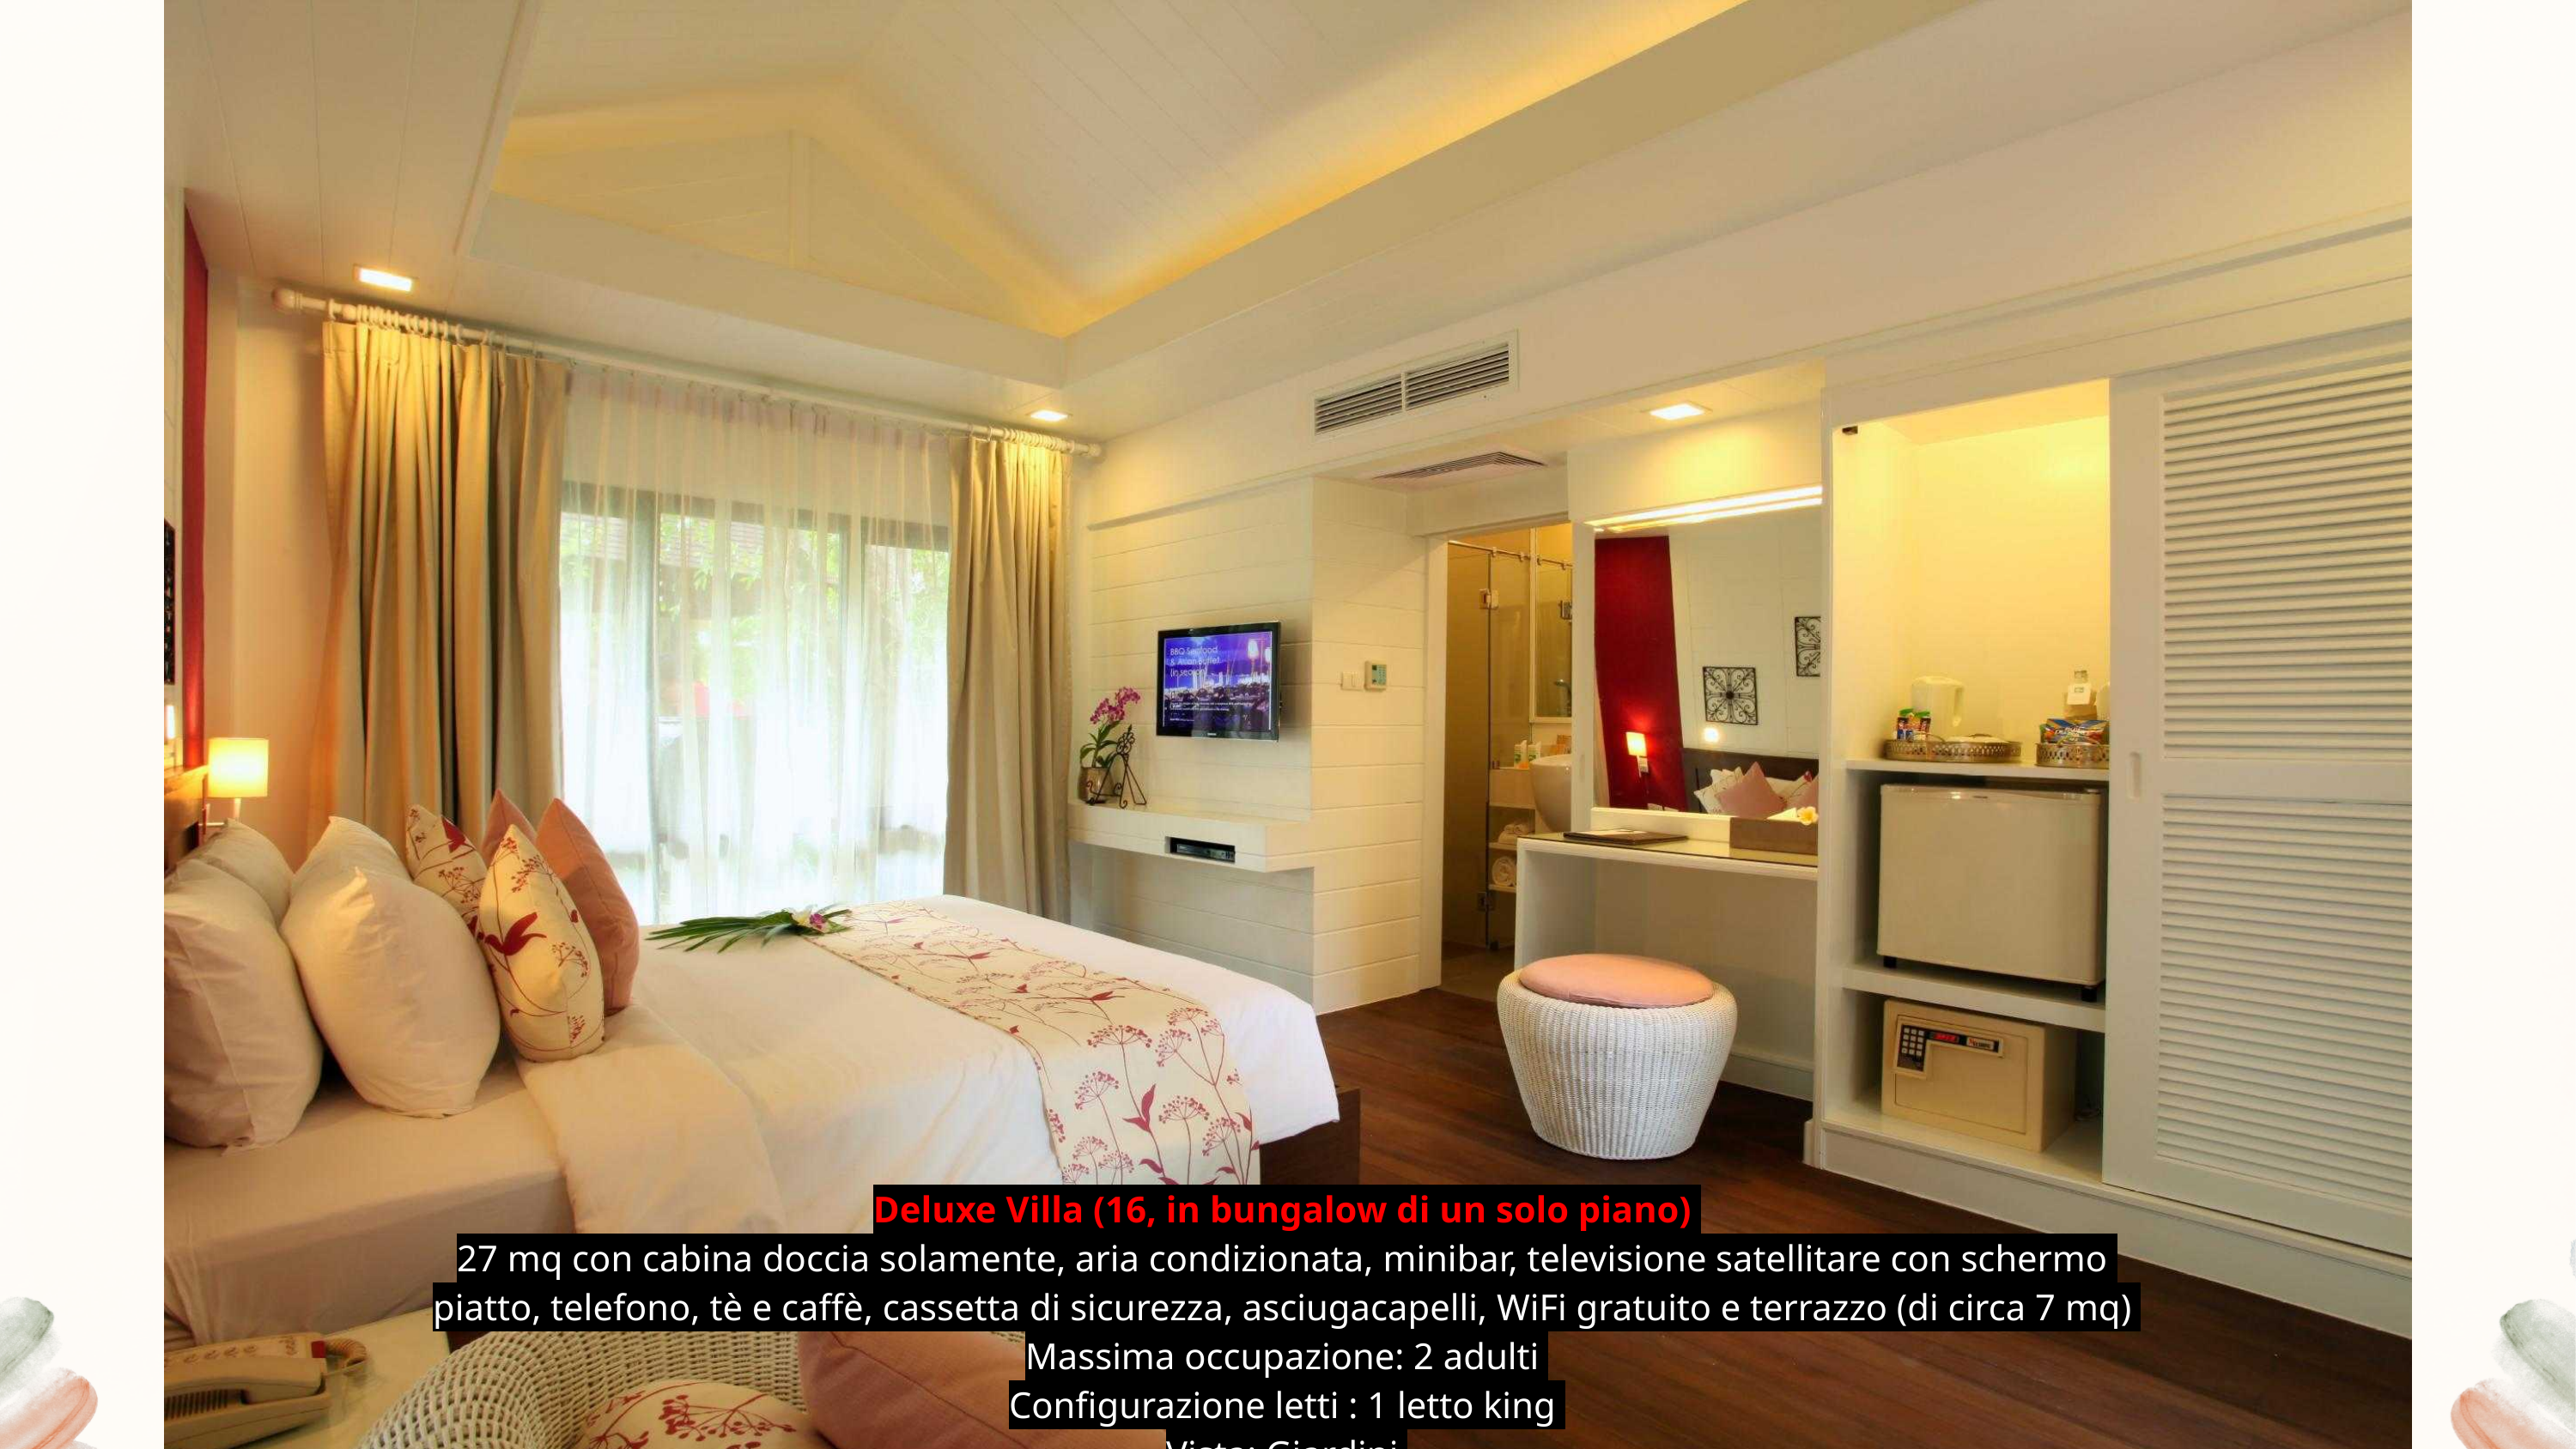

Deluxe Villa (16, in bungalow di un solo piano)
27 mq con cabina doccia solamente, aria condizionata, minibar, televisione satellitare con schermo
piatto, telefono, tè e caffè, cassetta di sicurezza, asciugacapelli, WiFi gratuito e terrazzo (di circa 7 mq)
Massima occupazione: 2 adulti
Configurazione letti : 1 letto king
Vista: Giardini
*Molto richiesti dalle coppie in luna di miele, stesso costo delle Deluxe Regency ma più intimi*